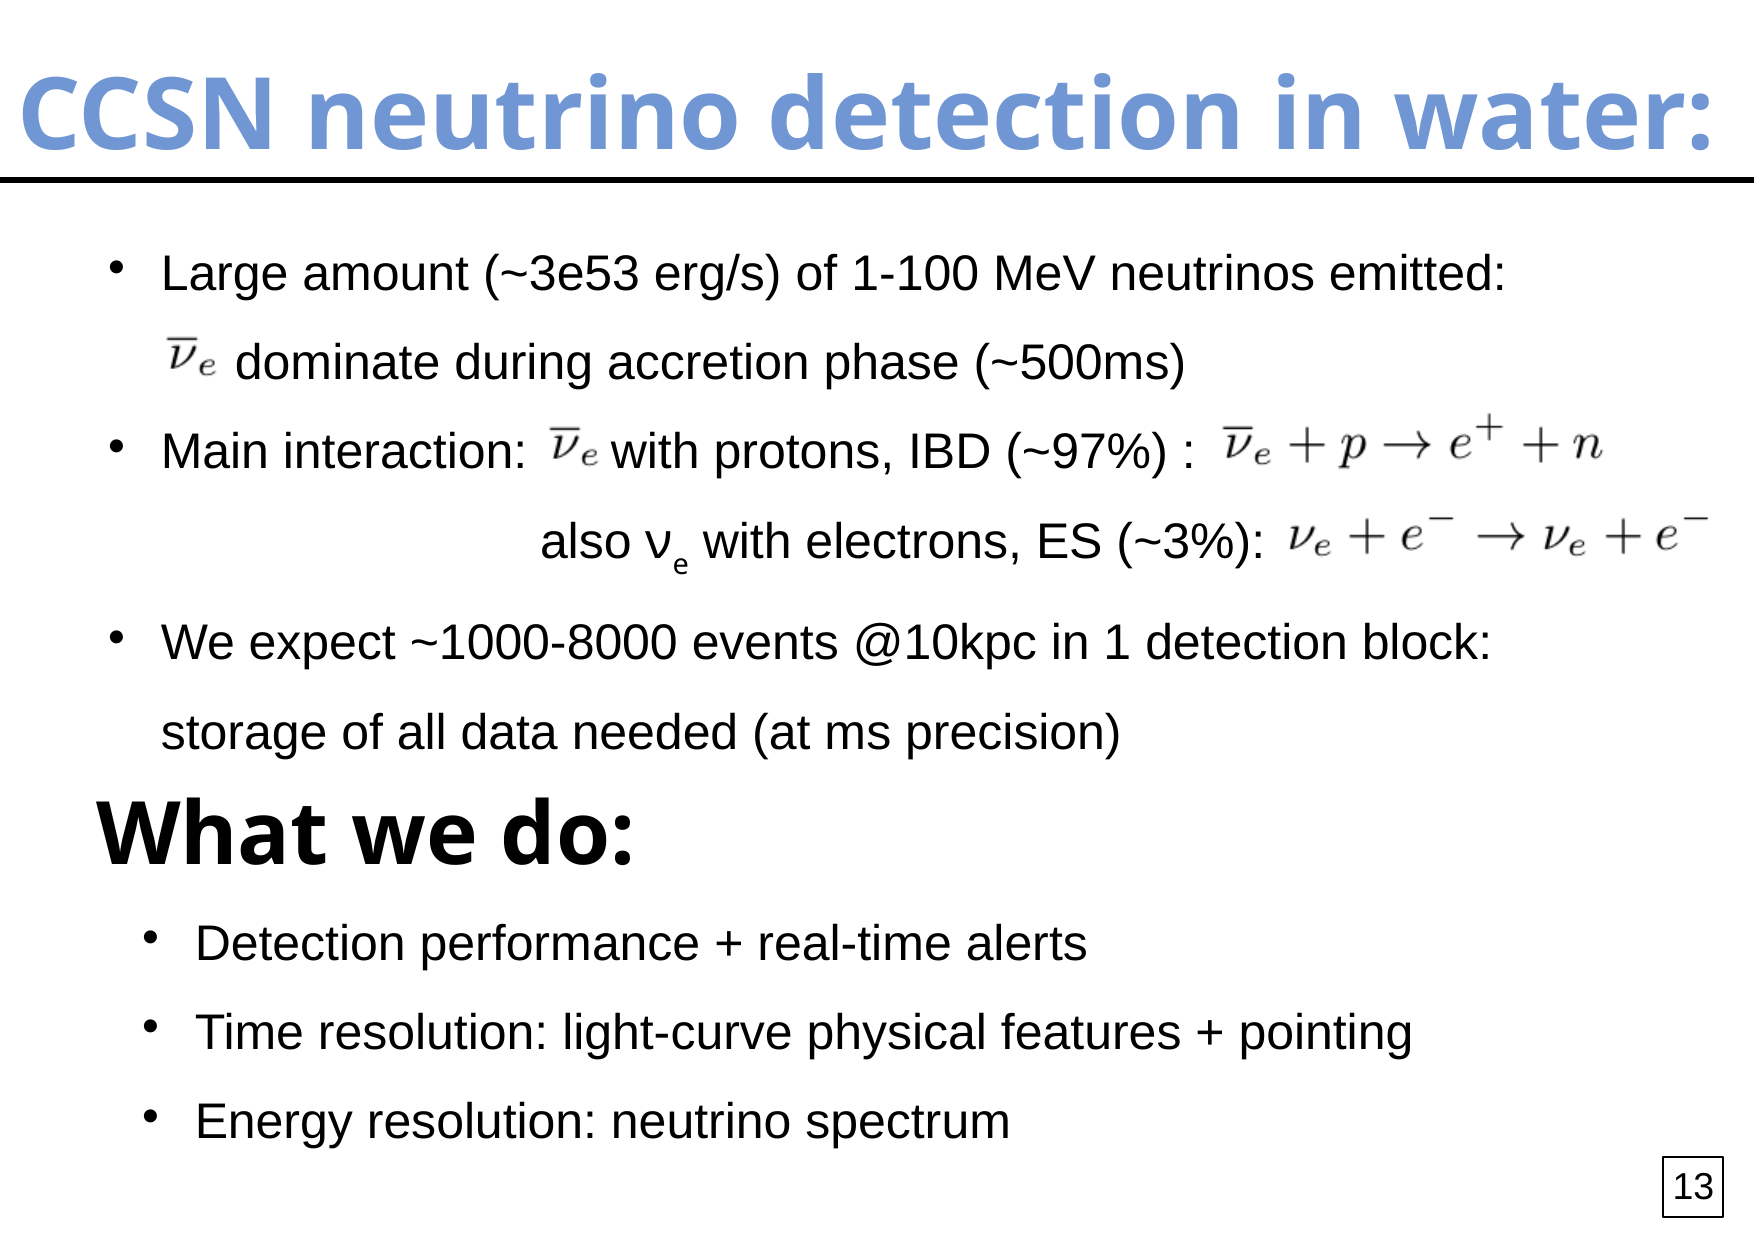

CCSN neutrino detection in water:
Large amount (~3e53 erg/s) of 1-100 MeV neutrinos emitted:
	 dominate during accretion phase (~500ms)
Main interaction: with protons, IBD (~97%) :
						also νe with electrons, ES (~3%):
We expect ~1000-8000 events @10kpc in 1 detection block:
storage of all data needed (at ms precision)
What we do:
Detection performance + real-time alerts
Time resolution: light-curve physical features + pointing
Energy resolution: neutrino spectrum
13